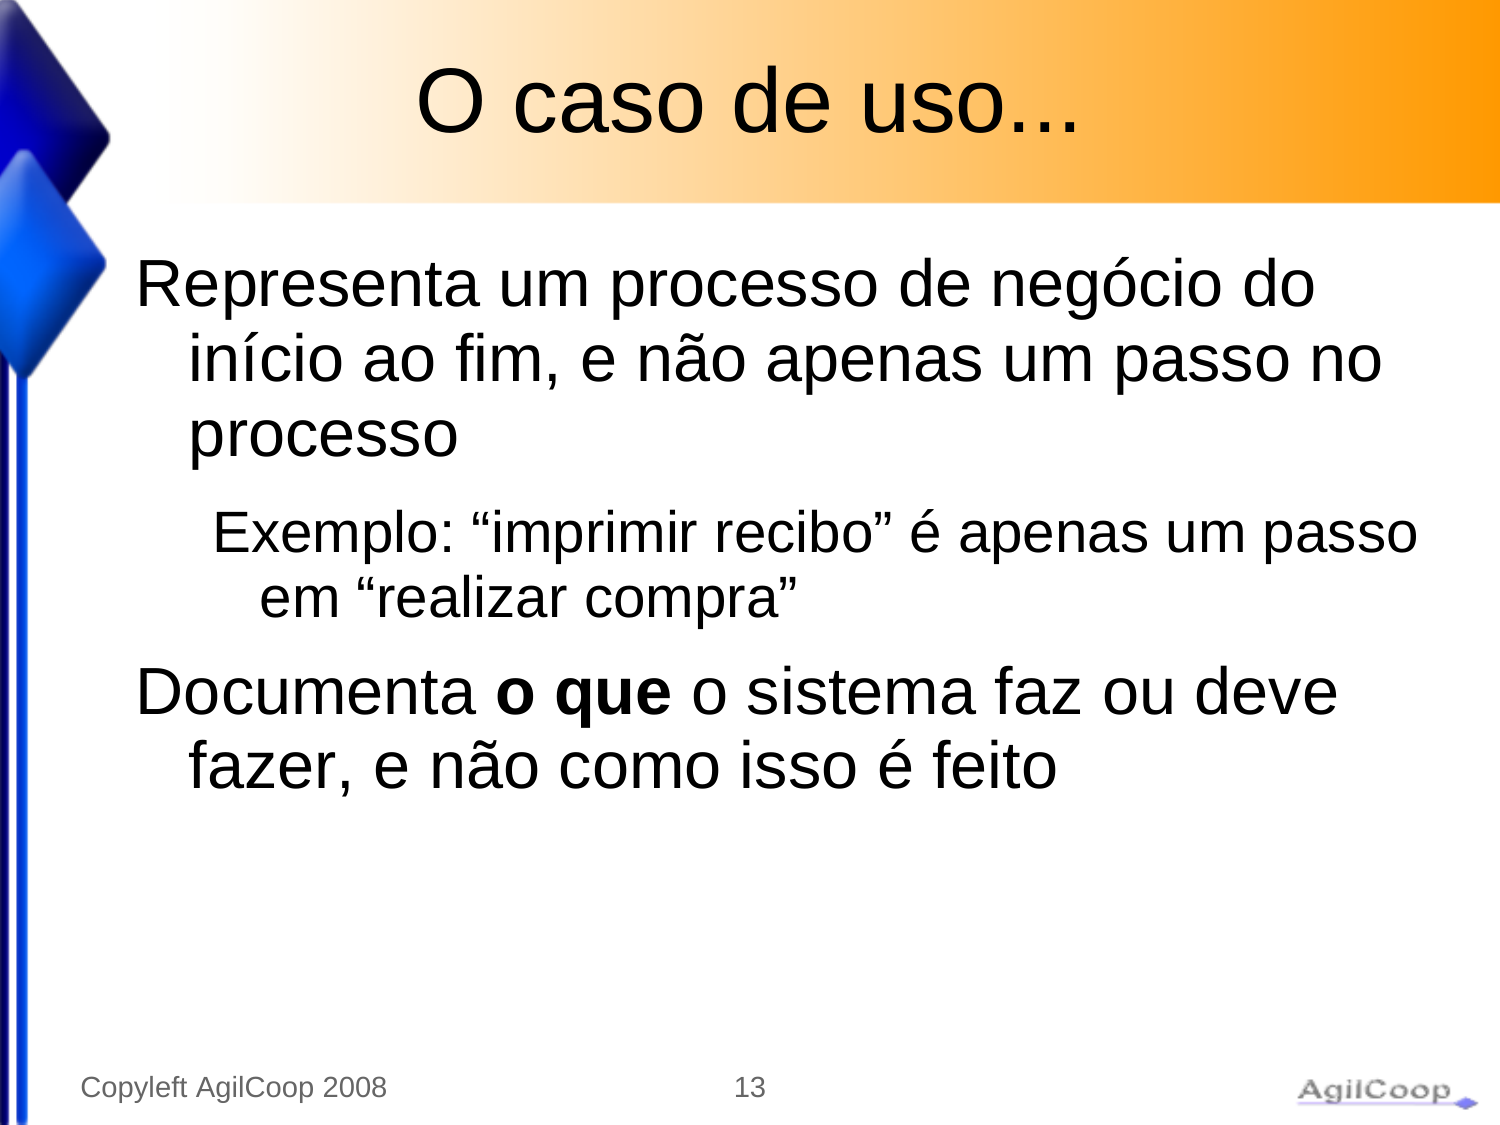

# O caso de uso...
Representa um processo de negócio do início ao fim, e não apenas um passo no processo
Exemplo: “imprimir recibo” é apenas um passo em “realizar compra”
Documenta o que o sistema faz ou deve fazer, e não como isso é feito
Copyleft AgilCoop 2008
13